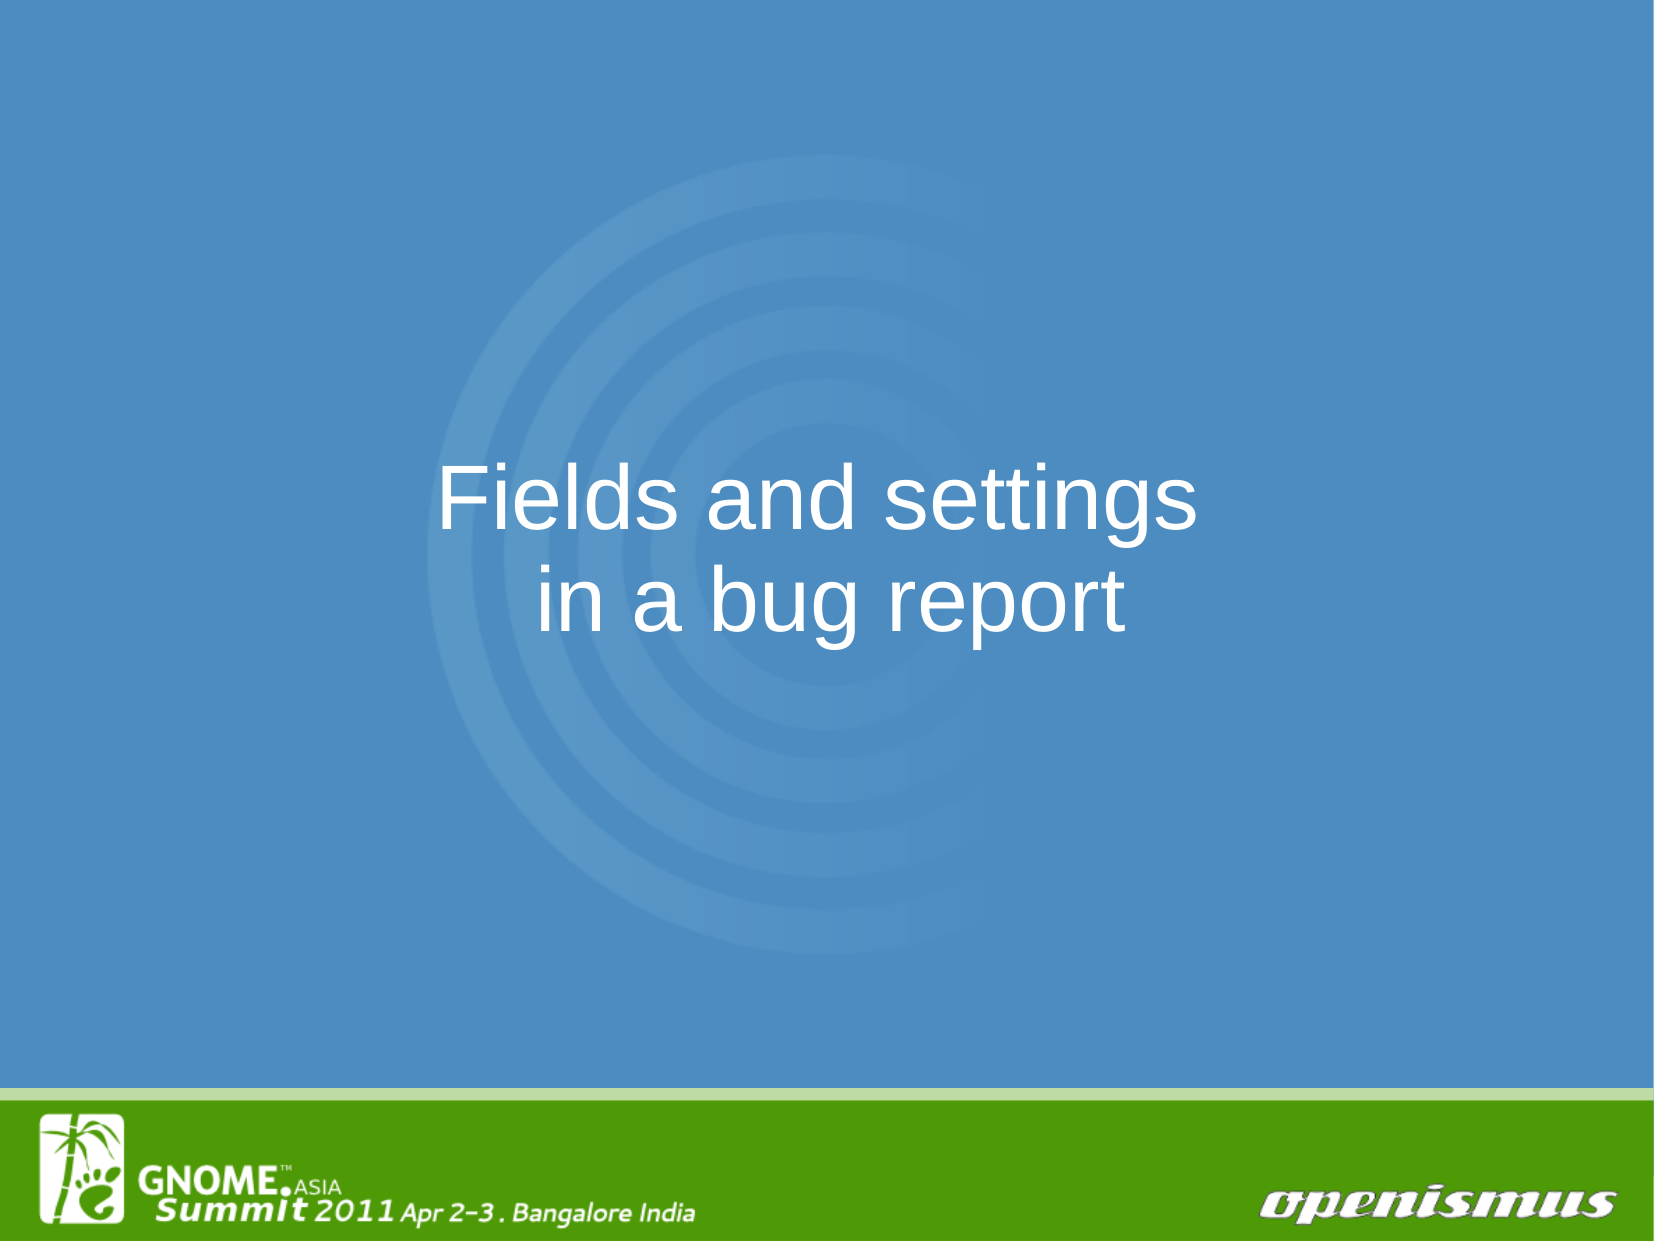

# Fields and settings in a bug report